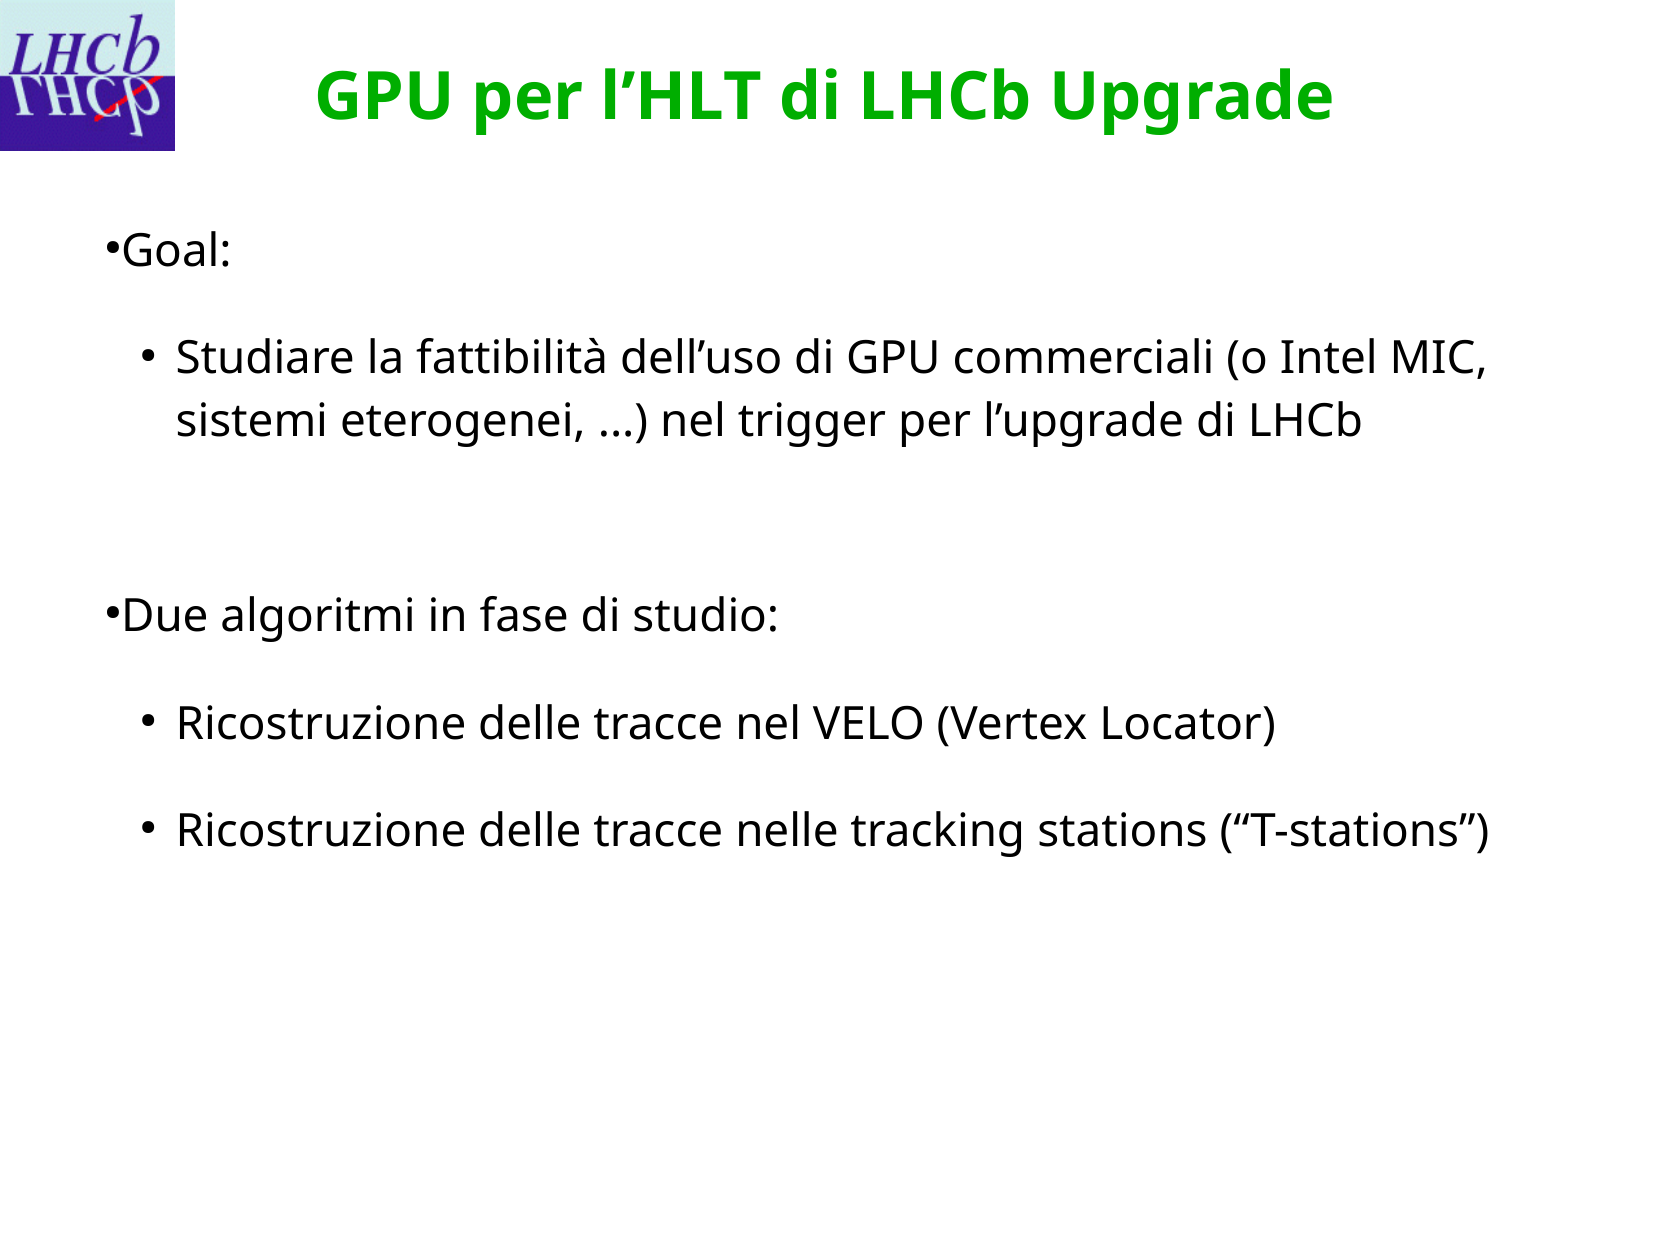

# GPU per l’HLT di LHCb Upgrade
Goal:
Studiare la fattibilità dell’uso di GPU commerciali (o Intel MIC, sistemi eterogenei, ...) nel trigger per l’upgrade di LHCb
Due algoritmi in fase di studio:
Ricostruzione delle tracce nel VELO (Vertex Locator)
Ricostruzione delle tracce nelle tracking stations (“T-stations”)